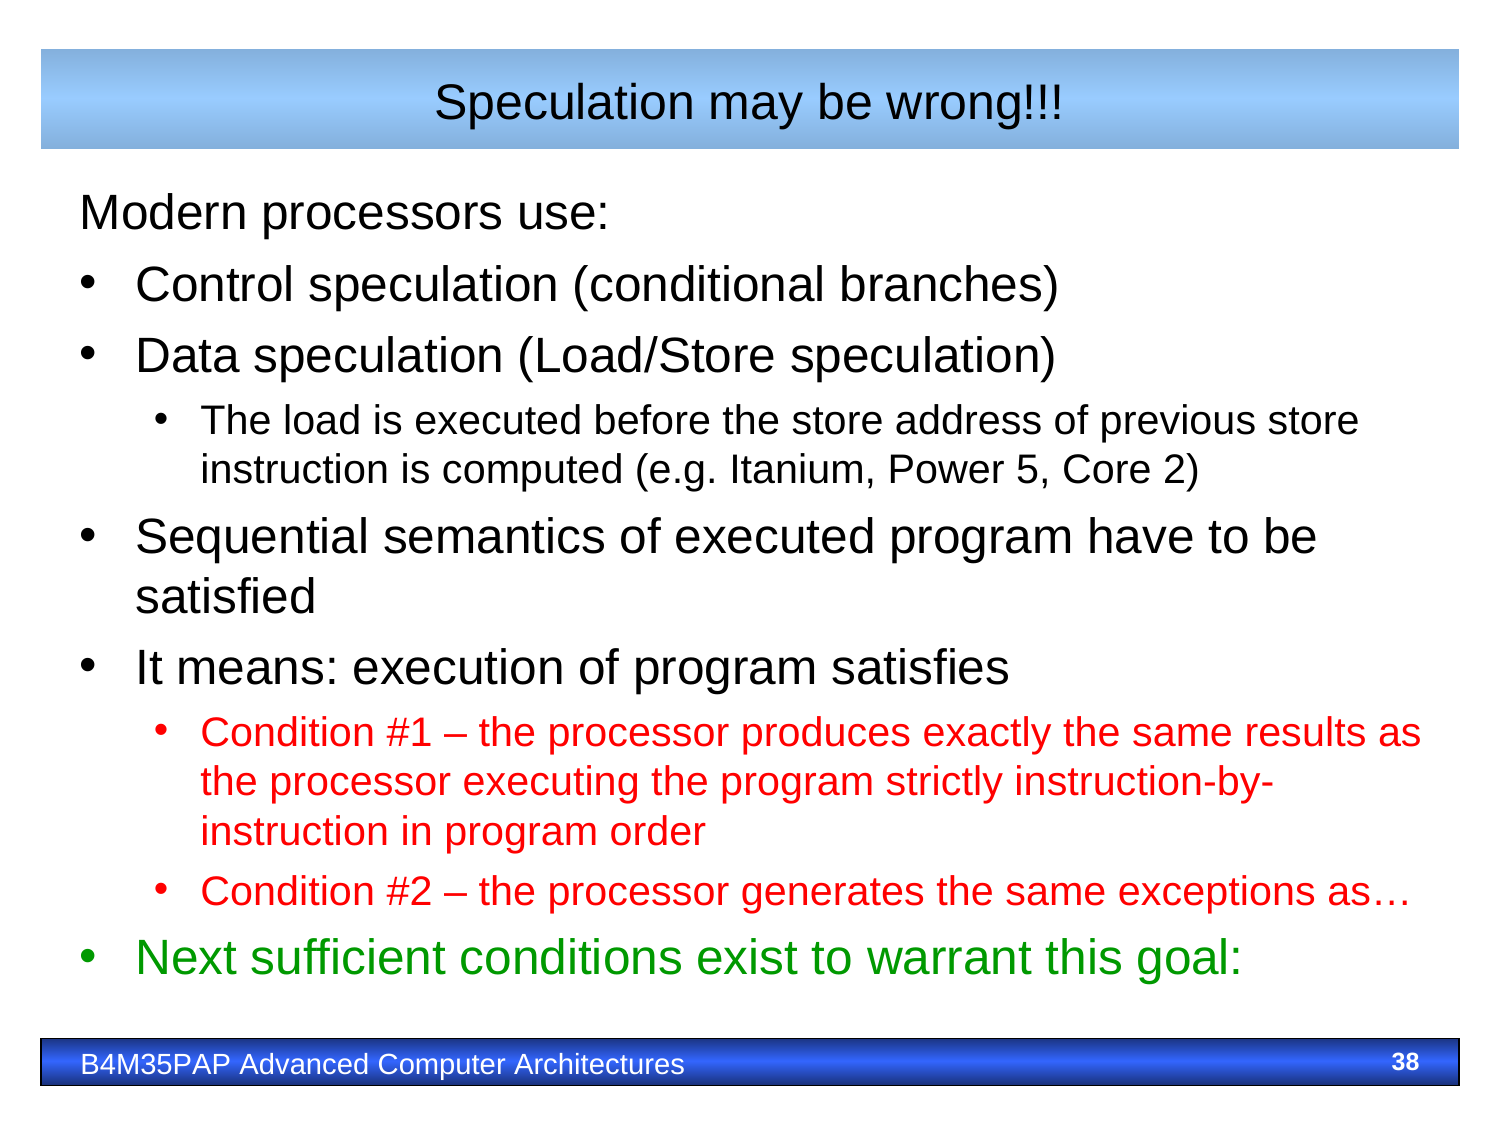

# Speculation may be wrong!!!
Modern processors use:
Control speculation (conditional branches)
Data speculation (Load/Store speculation)
The load is executed before the store address of previous store instruction is computed (e.g. Itanium, Power 5, Core 2)
Sequential semantics of executed program have to be satisfied
It means: execution of program satisfies
Condition #1 – the processor produces exactly the same results as the processor executing the program strictly instruction-by-instruction in program order
Condition #2 – the processor generates the same exceptions as…
Next sufficient conditions exist to warrant this goal: